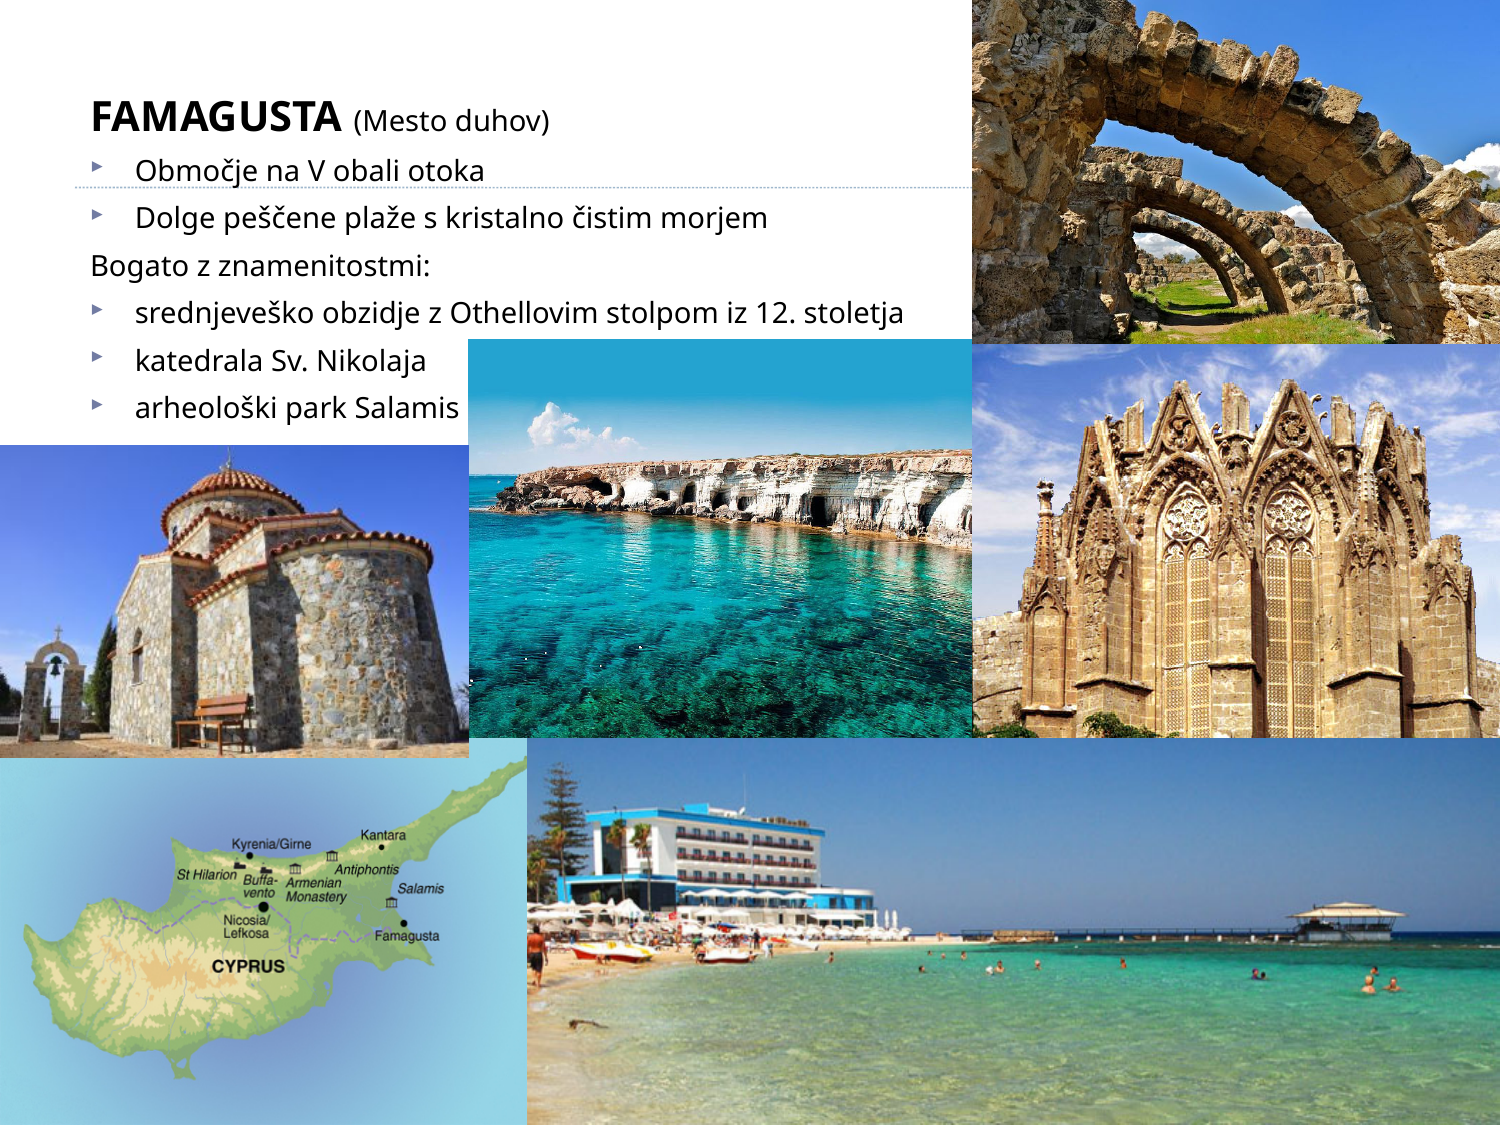

# FAMAGUSTA (Mesto duhov)
Območje na V obali otoka
Dolge peščene plaže s kristalno čistim morjem
Bogato z znamenitostmi:
srednjeveško obzidje z Othellovim stolpom iz 12. stoletja
katedrala Sv. Nikolaja
arheološki park Salamis